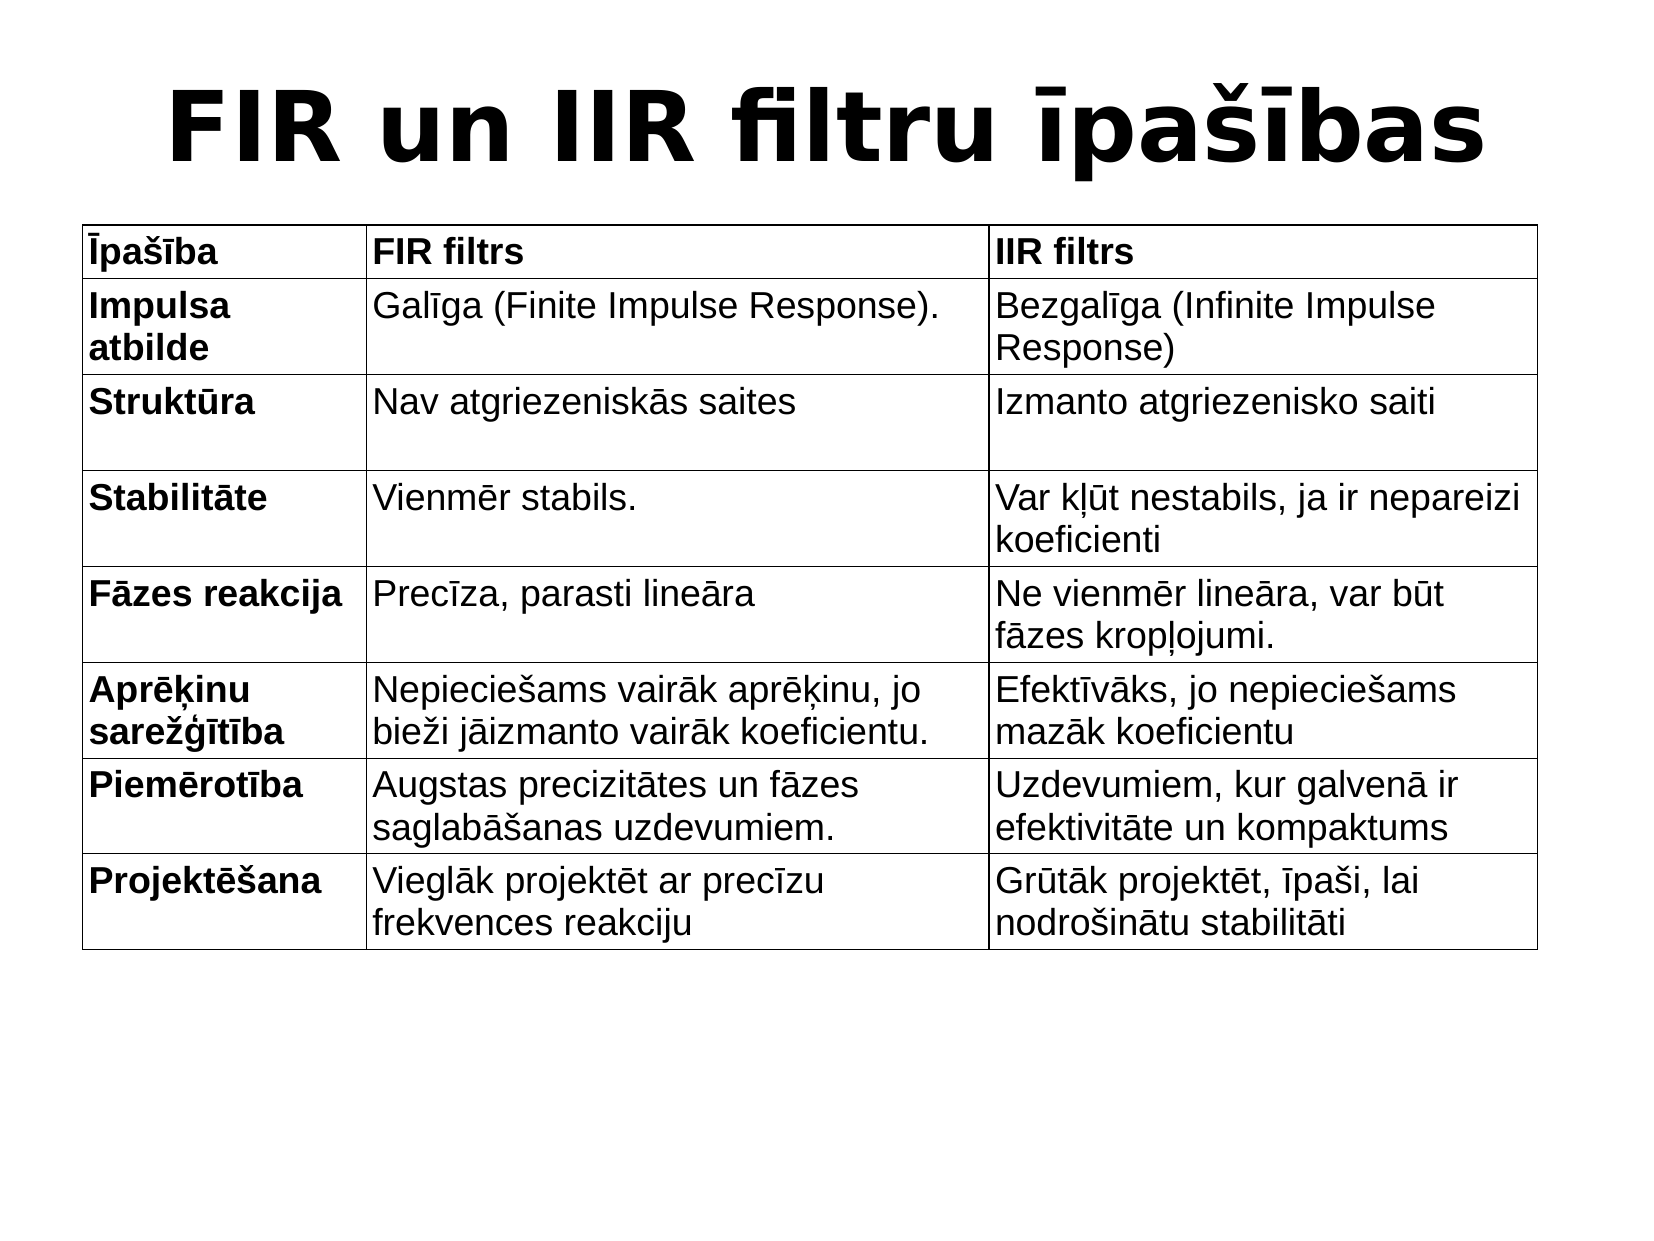

# FIR un IIR filtru īpašības
| Īpašība | FIR filtrs | IIR filtrs |
| --- | --- | --- |
| Impulsa atbilde | Galīga (Finite Impulse Response). | Bezgalīga (Infinite Impulse Response) |
| Struktūra | Nav atgriezeniskās saites | Izmanto atgriezenisko saiti |
| Stabilitāte | Vienmēr stabils. | Var kļūt nestabils, ja ir nepareizi koeficienti |
| Fāzes reakcija | Precīza, parasti lineāra | Ne vienmēr lineāra, var būt fāzes kropļojumi. |
| Aprēķinu sarežģītība | Nepieciešams vairāk aprēķinu, jo bieži jāizmanto vairāk koeficientu. | Efektīvāks, jo nepieciešams mazāk koeficientu |
| Piemērotība | Augstas precizitātes un fāzes saglabāšanas uzdevumiem. | Uzdevumiem, kur galvenā ir efektivitāte un kompaktums |
| Projektēšana | Vieglāk projektēt ar precīzu frekvences reakciju | Grūtāk projektēt, īpaši, lai nodrošinātu stabilitāti |